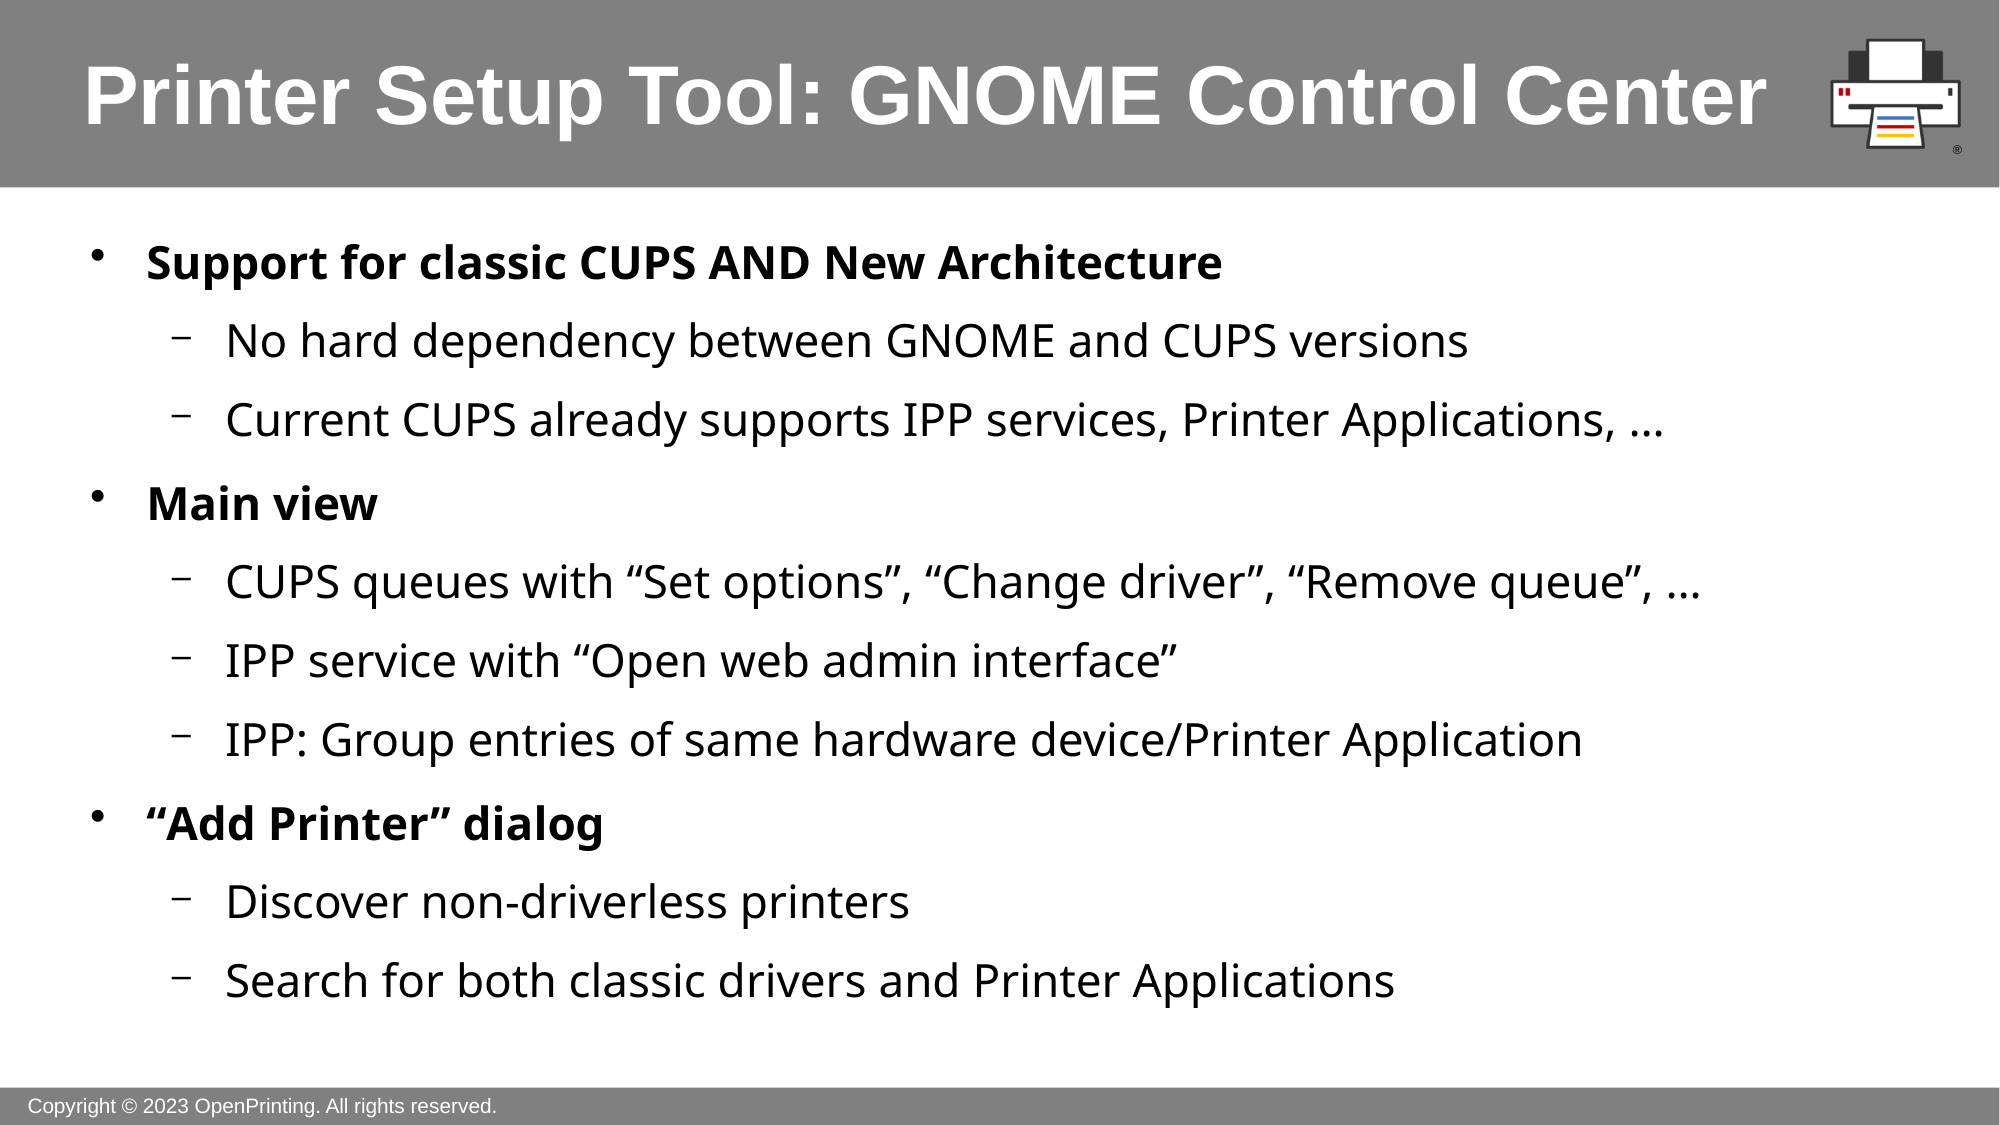

Printer Setup Tool: GNOME Control Center
# Support for classic CUPS AND New Architecture
No hard dependency between GNOME and CUPS versions
Current CUPS already supports IPP services, Printer Applications, …
Main view
CUPS queues with “Set options”, “Change driver”, “Remove queue”, …
IPP service with “Open web admin interface”
IPP: Group entries of same hardware device/Printer Application
“Add Printer” dialog
Discover non-driverless printers
Search for both classic drivers and Printer Applications